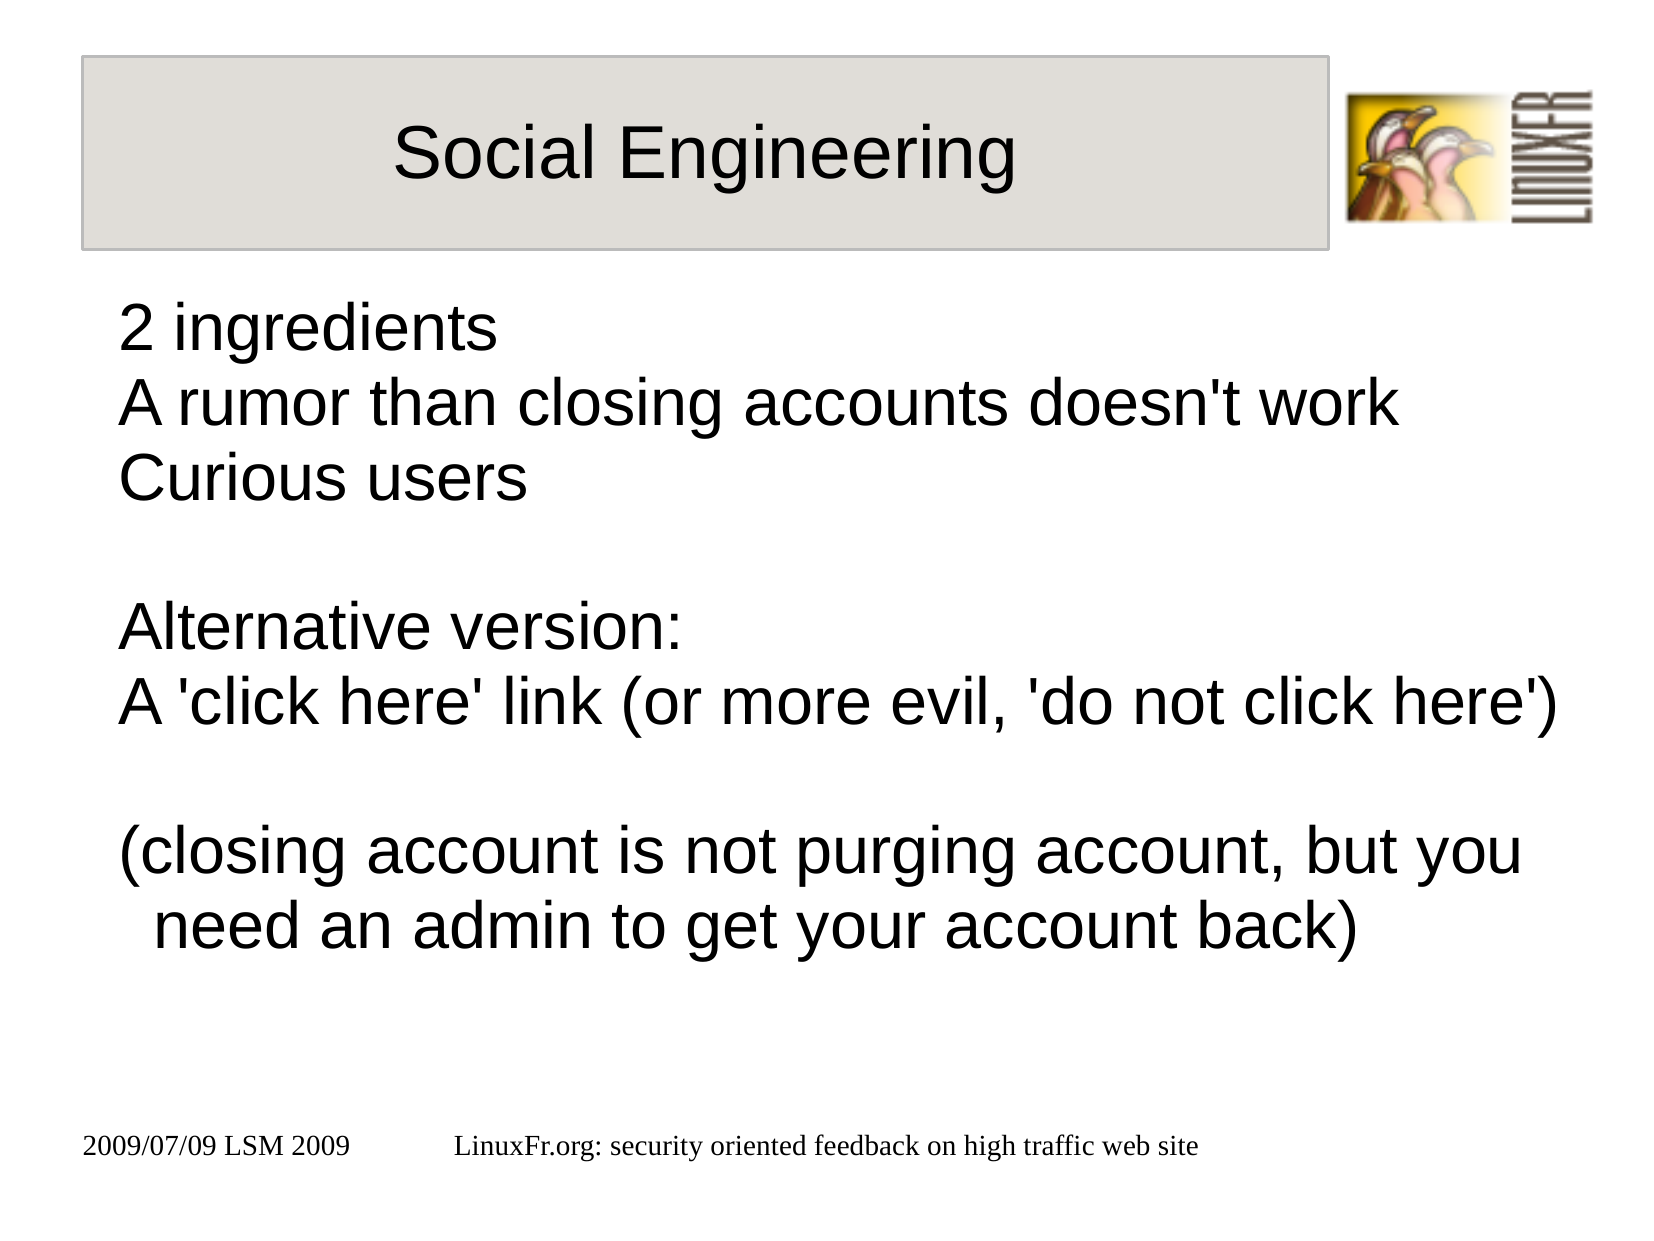

# Social Engineering
2 ingredients
A rumor than closing accounts doesn't work
Curious users
Alternative version:
A 'click here' link (or more evil, 'do not click here')
(closing account is not purging account, but you need an admin to get your account back)